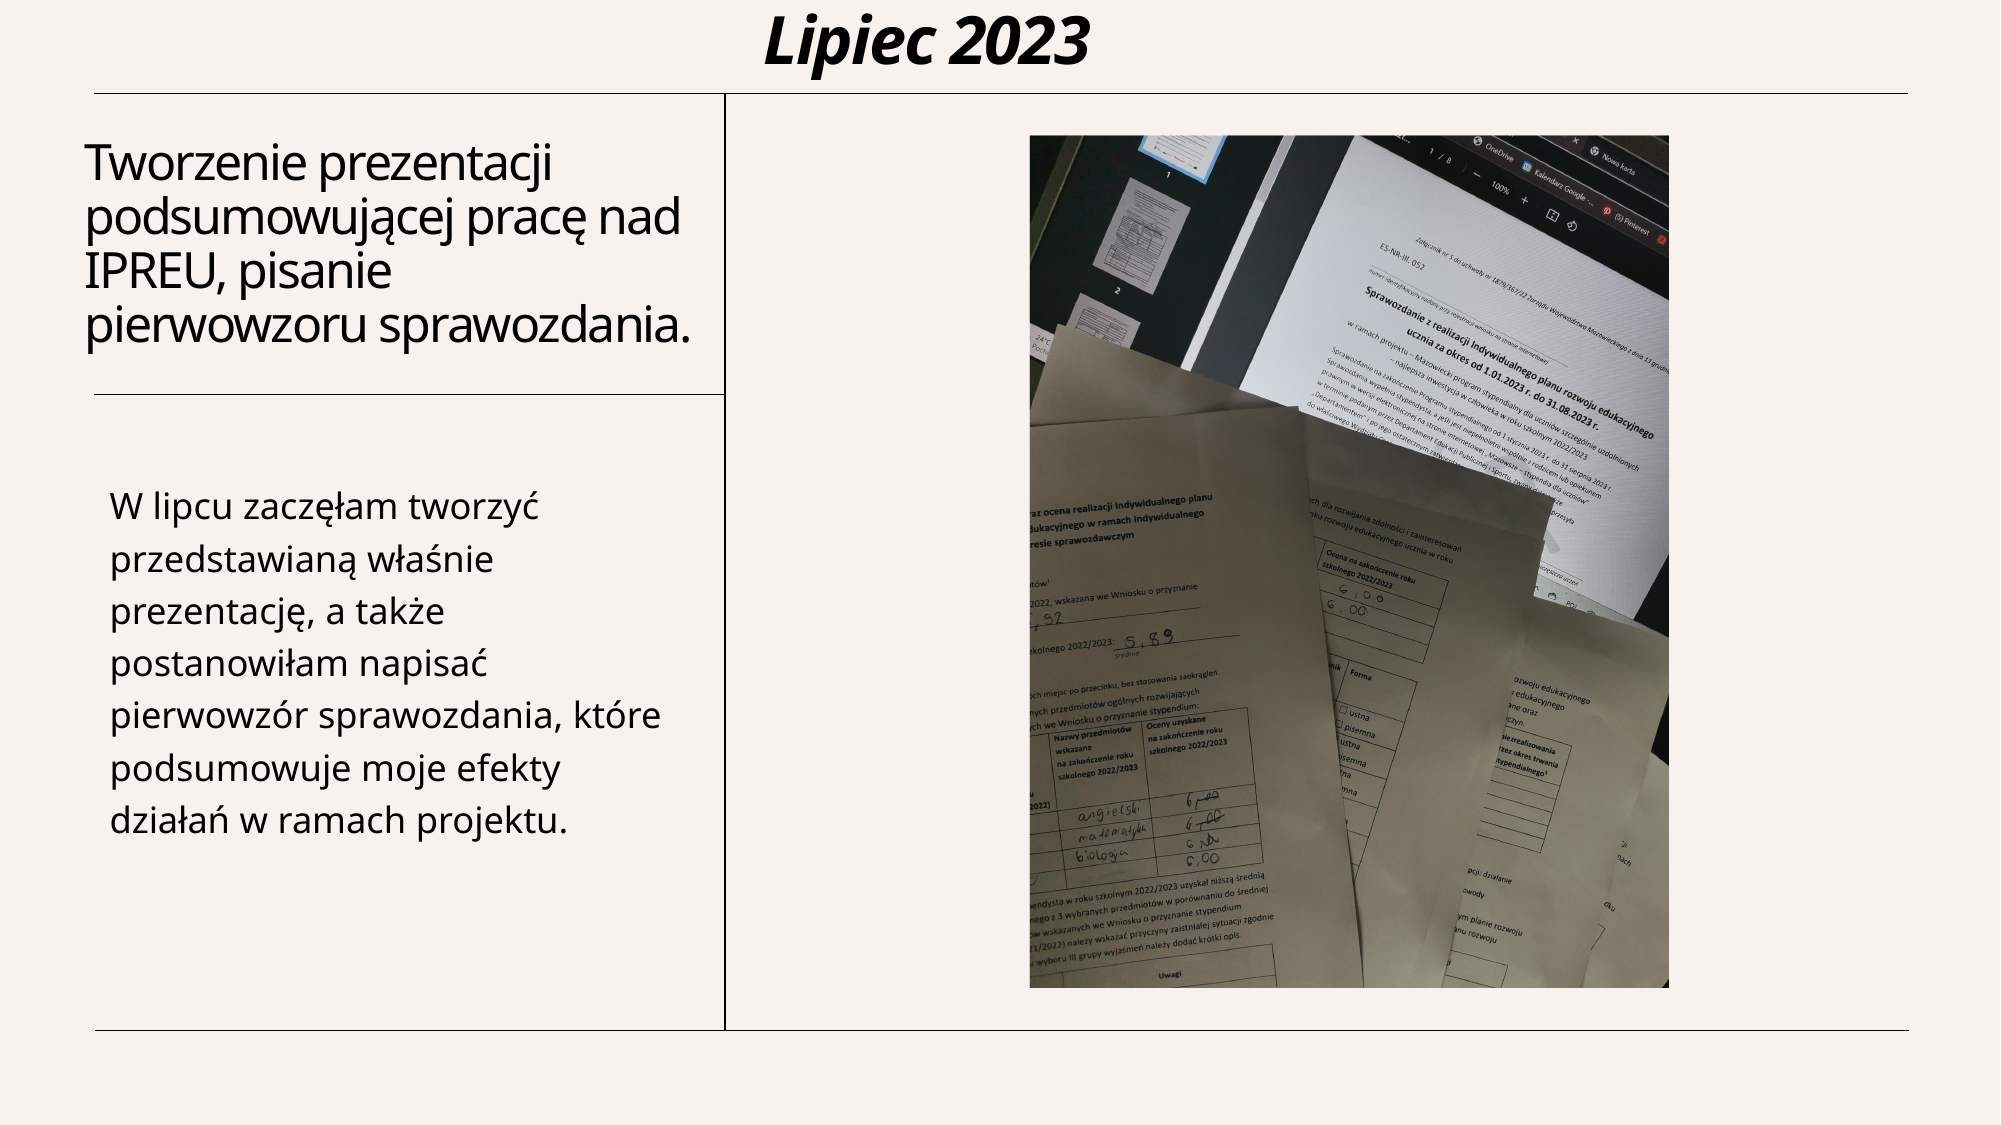

# Lipiec 2023
Tworzenie prezentacji podsumowującej pracę nad IPREU, pisanie
pierwowzoru sprawozdania.
W lipcu zaczęłam tworzyć przedstawianą właśnie prezentację, a także postanowiłam napisać pierwowzór sprawozdania, które podsumowuje moje efekty działań w ramach projektu.